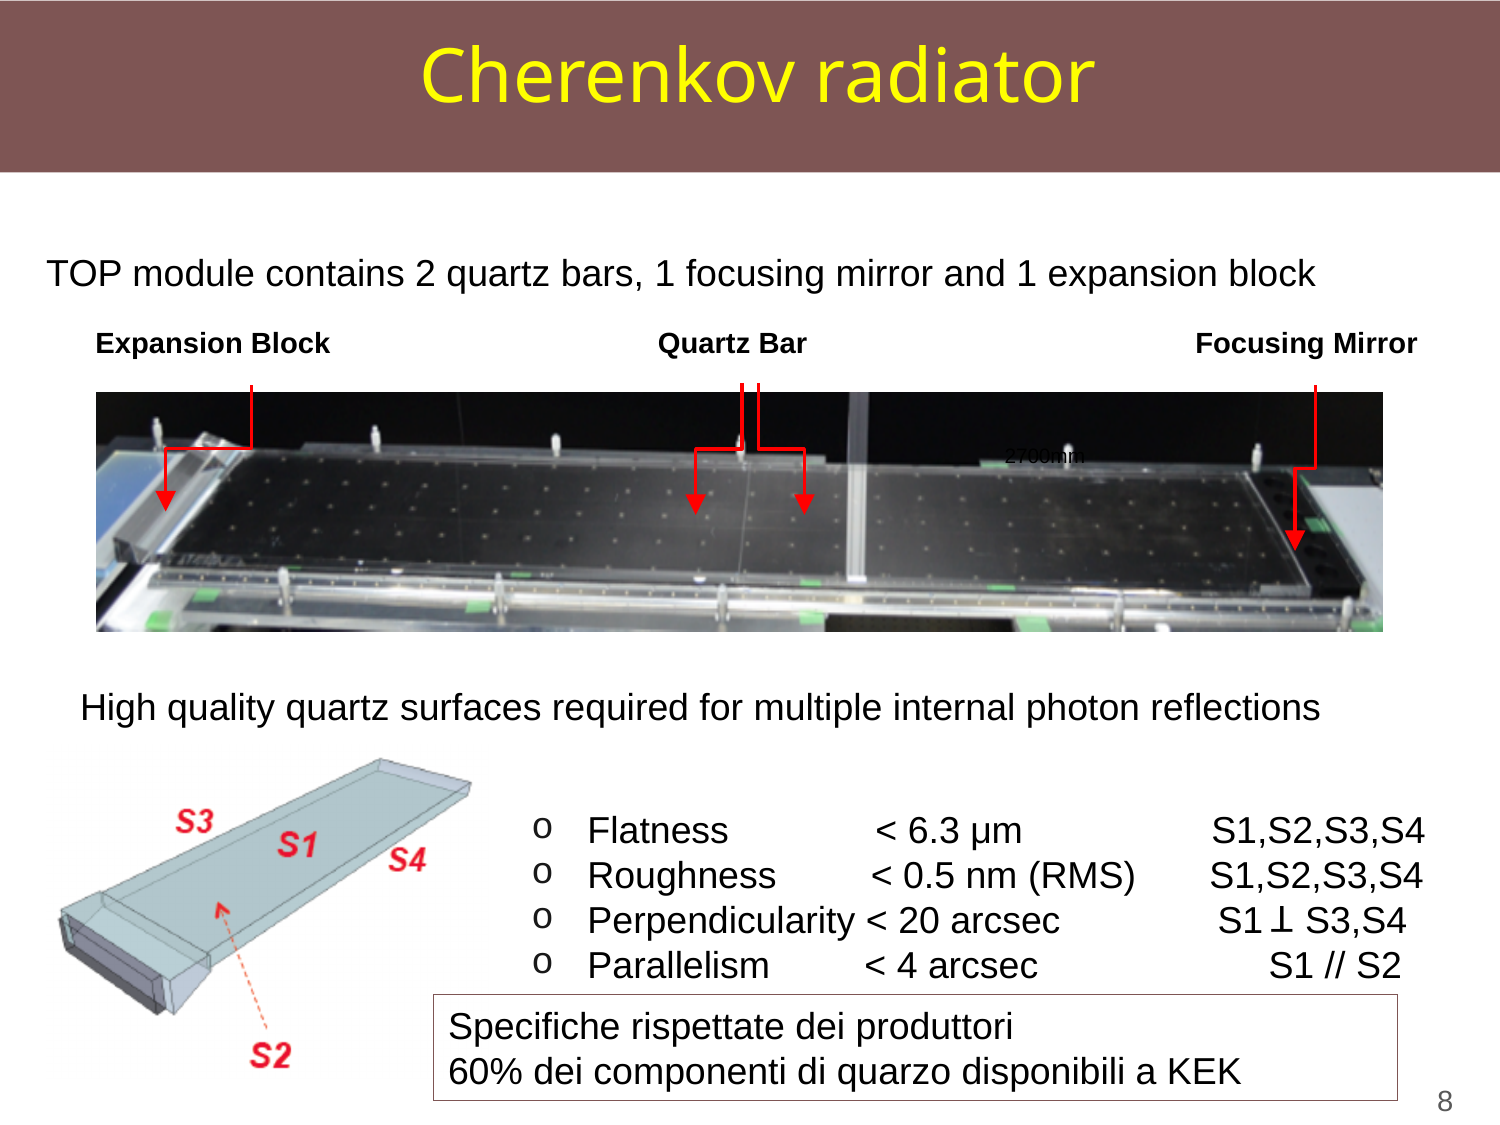

# Cherenkov radiator
TOP module contains 2 quartz bars, 1 focusing mirror and 1 expansion block
Expansion Block
Quartz Bar
Focusing Mirror
2700mm
High quality quartz surfaces required for multiple internal photon reflections
Flatness < 6.3 μm S1,S2,S3,S4
Roughness < 0.5 nm (RMS) S1,S2,S3,S4
Perpendicularity < 20 arcsec S1 S3,S4
Parallelism < 4 arcsec S1 // S2
T
Specifiche rispettate dei produttori
60% dei componenti di quarzo disponibili a KEK